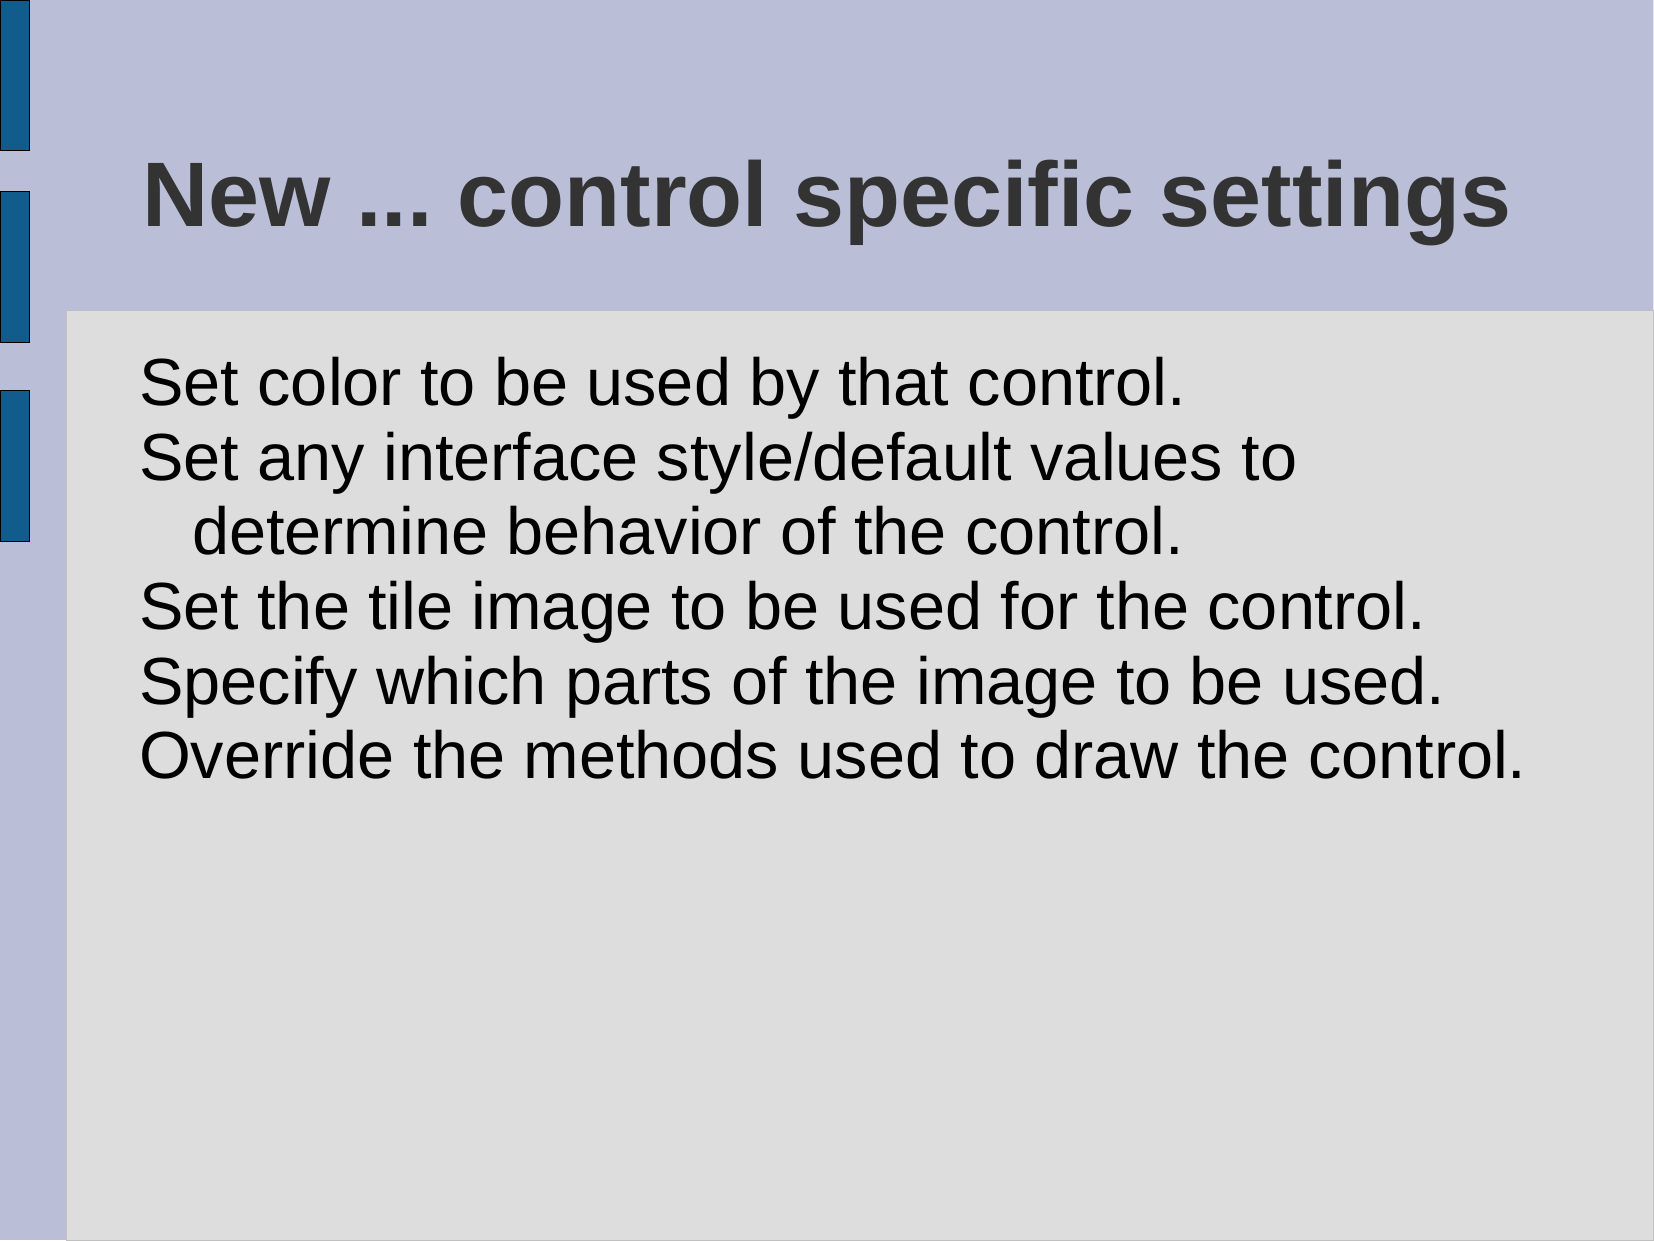

# New ... control specific settings
Set color to be used by that control.
Set any interface style/default values to determine behavior of the control.
Set the tile image to be used for the control.
Specify which parts of the image to be used.
Override the methods used to draw the control.